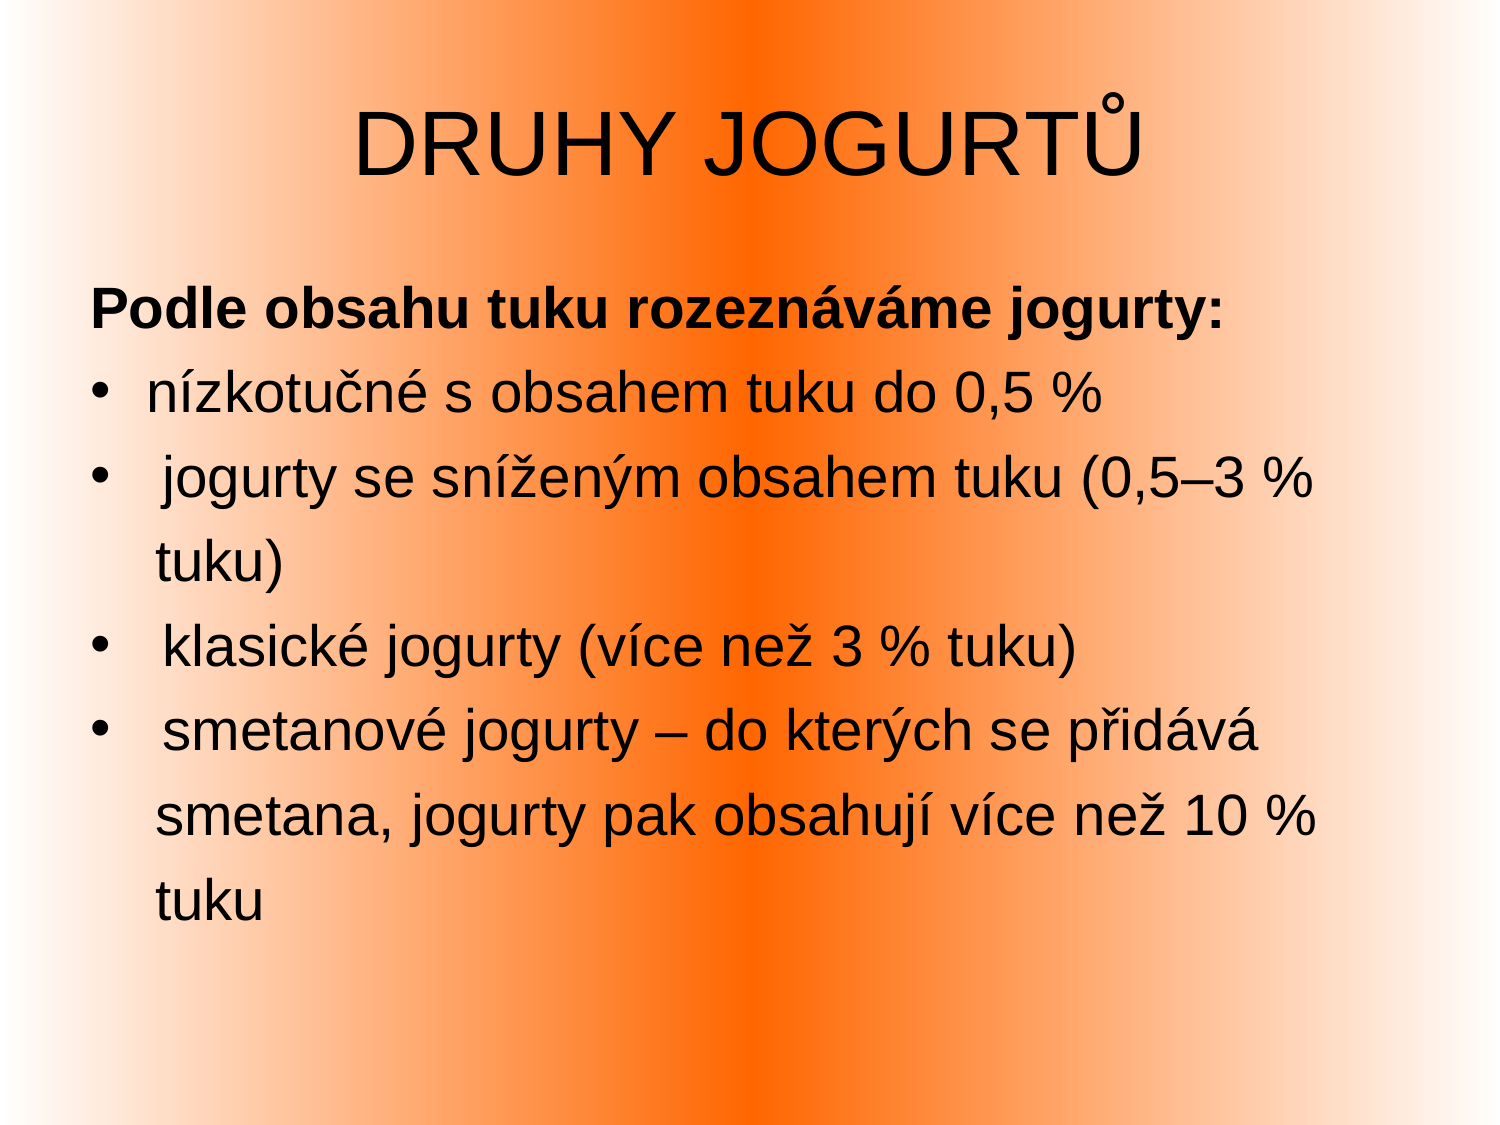

# DRUHY JOGURTŮ
Podle obsahu tuku rozeznáváme jogurty:
nízkotučné s obsahem tuku do 0,5 %
 jogurty se sníženým obsahem tuku (0,5–3 %
 tuku)
 klasické jogurty (více než 3 % tuku)
 smetanové jogurty – do kterých se přidává
 smetana, jogurty pak obsahují více než 10 %
 tuku